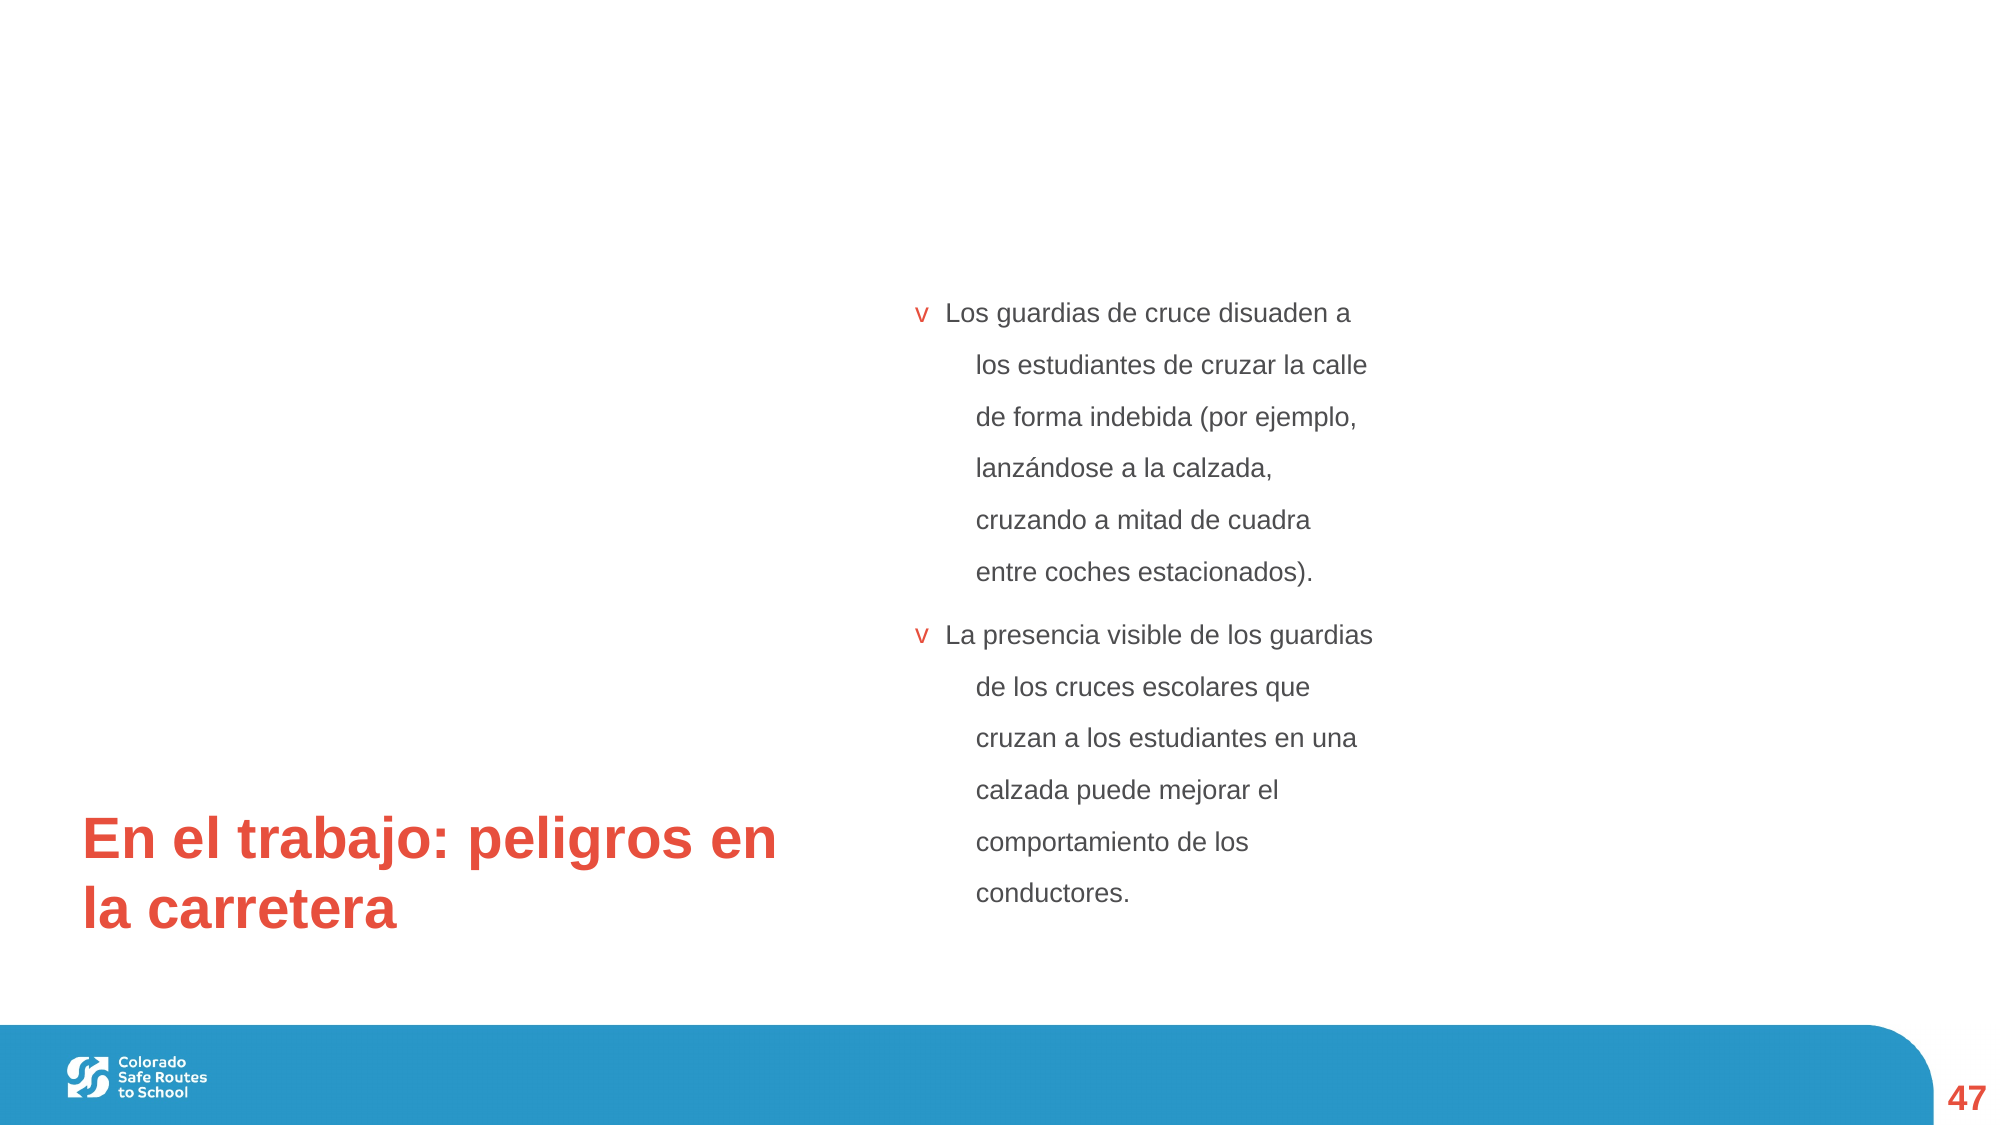

# En el trabajo: peligros en la carretera
Los guardias de cruce disuaden a los estudiantes de cruzar la calle de forma indebida (por ejemplo, lanzándose a la calzada, cruzando a mitad de cuadra entre coches estacionados).
La presencia visible de los guardias de los cruces escolares que cruzan a los estudiantes en una calzada puede mejorar el comportamiento de los conductores.
47